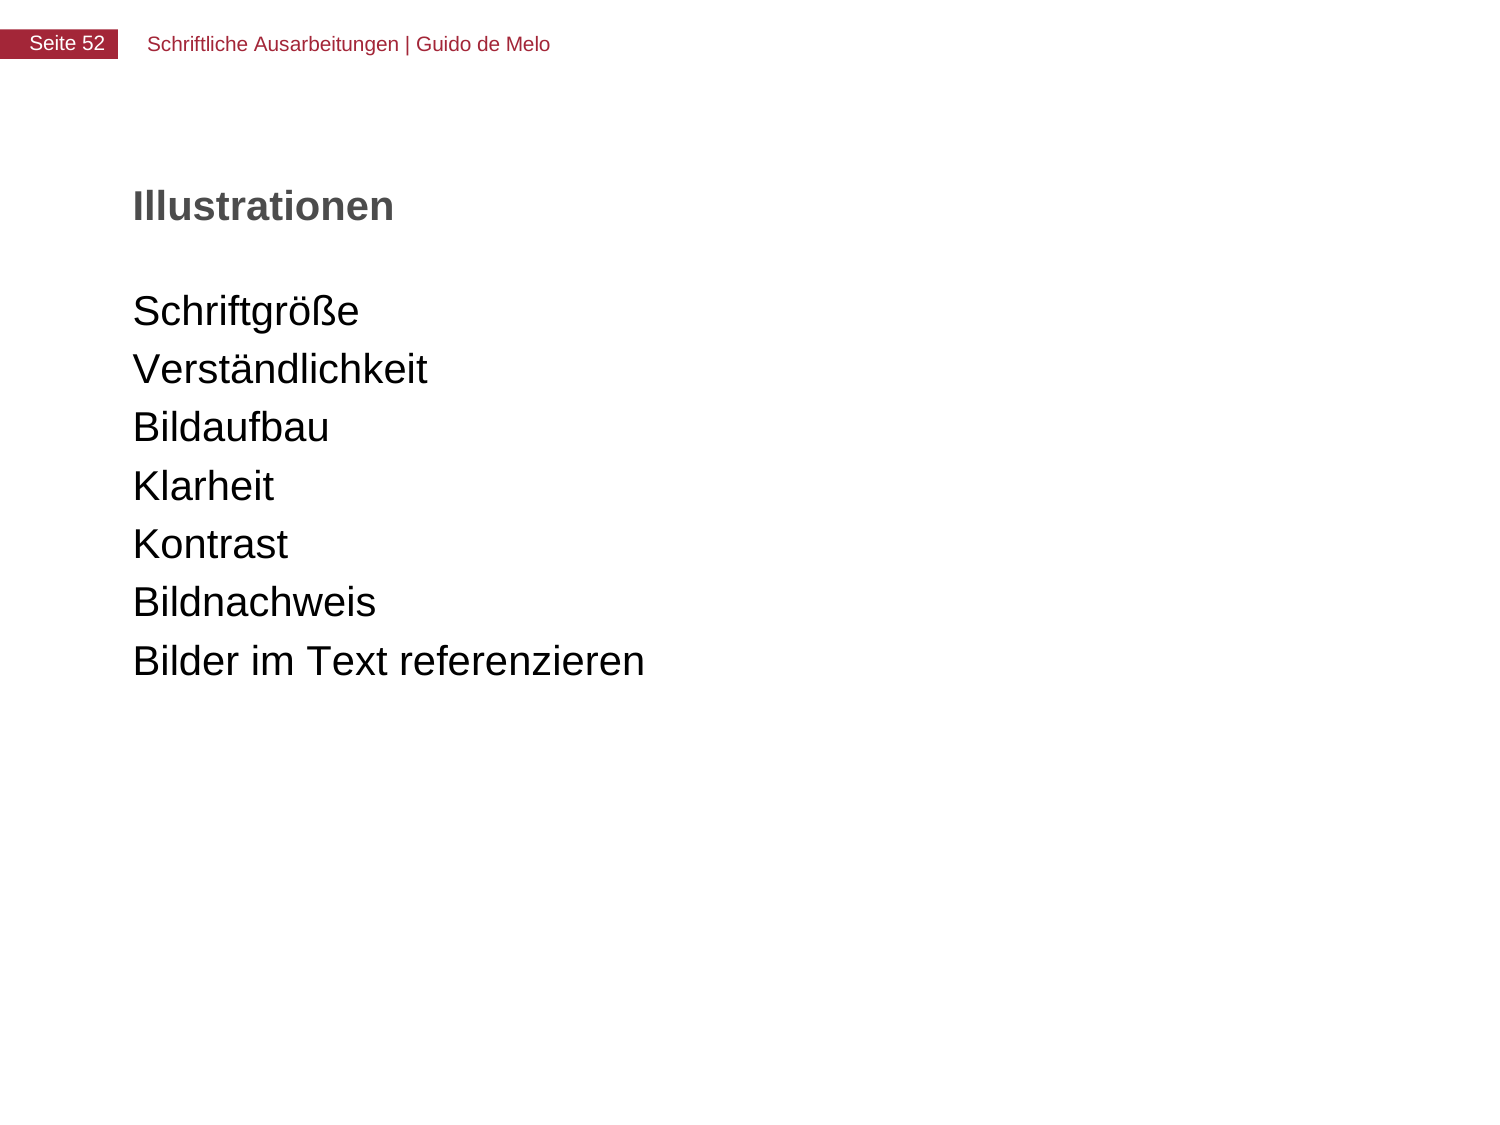

# Illustrationen
Schriftgröße
Verständlichkeit
Bildaufbau
Klarheit
Kontrast
Bildnachweis
Bilder im Text referenzieren